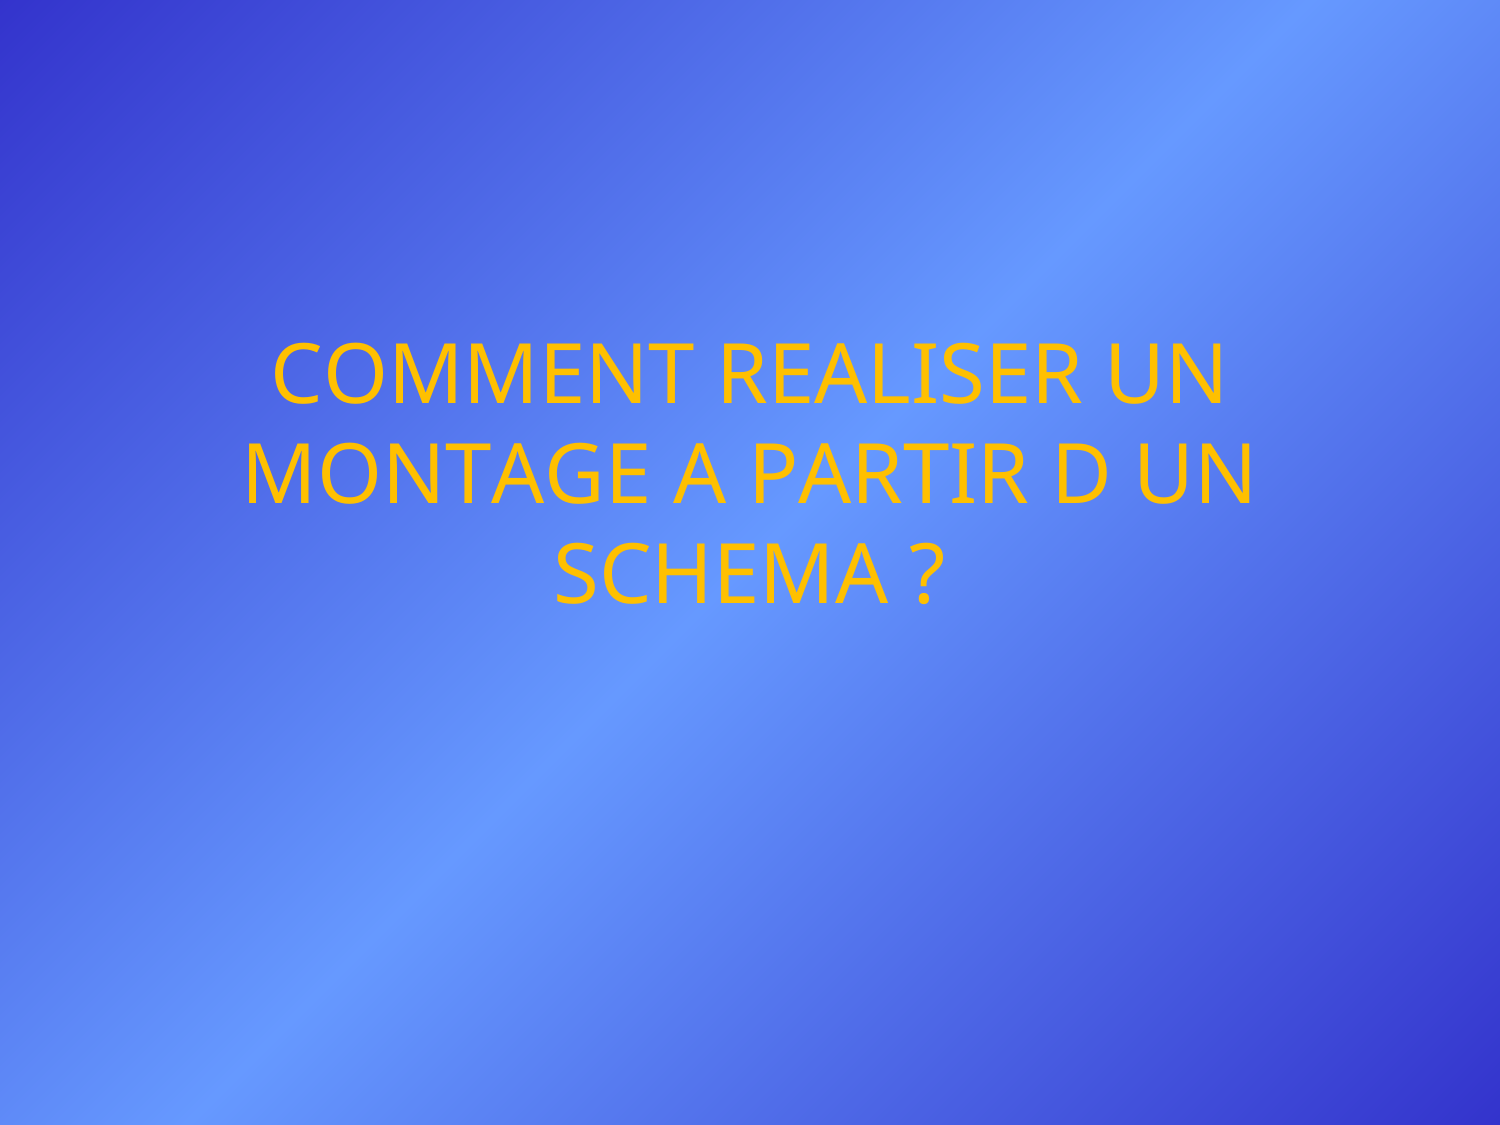

# COMMENT REALISER UN MONTAGE A PARTIR D UN SCHEMA ?